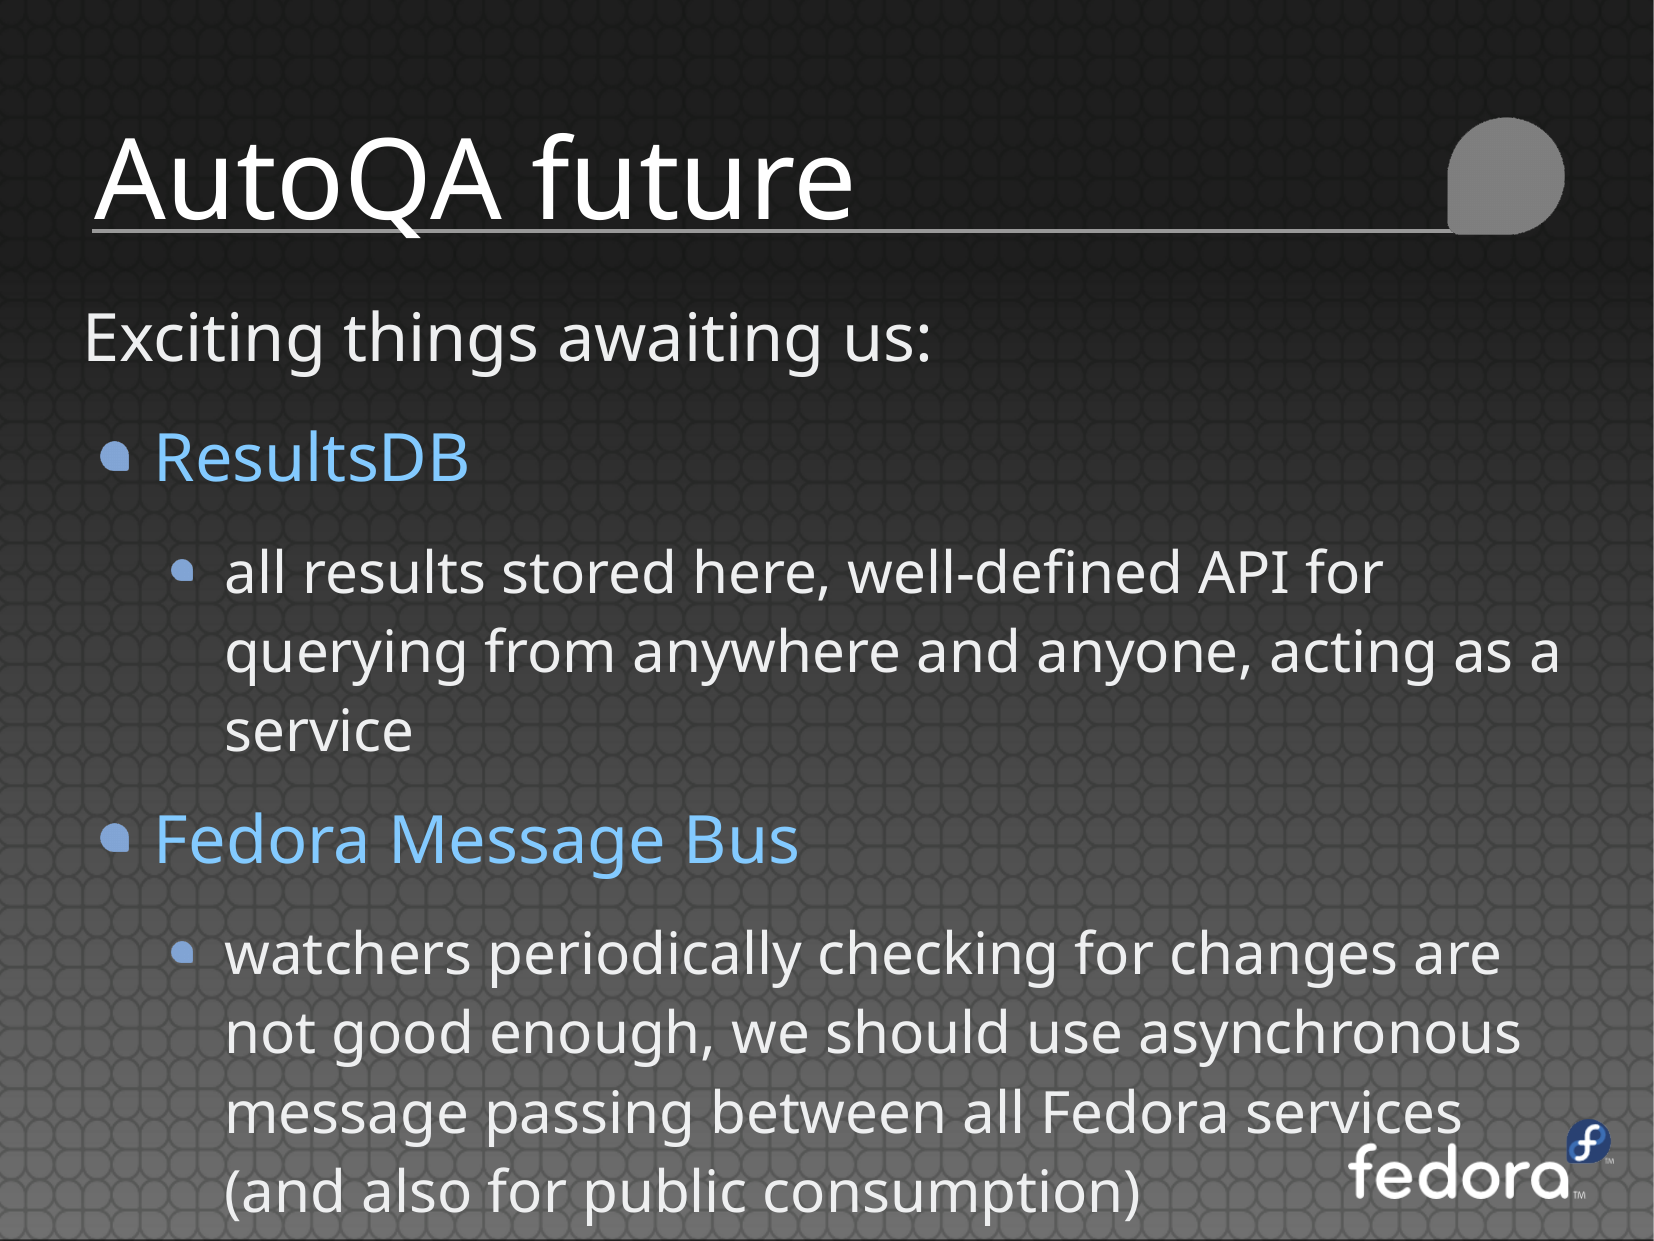

AutoQA future
# Exciting things awaiting us:
ResultsDB
all results stored here, well-defined API for querying from anywhere and anyone, acting as a service
Fedora Message Bus
watchers periodically checking for changes are not good enough, we should use asynchronous message passing between all Fedora services (and also for public consumption)